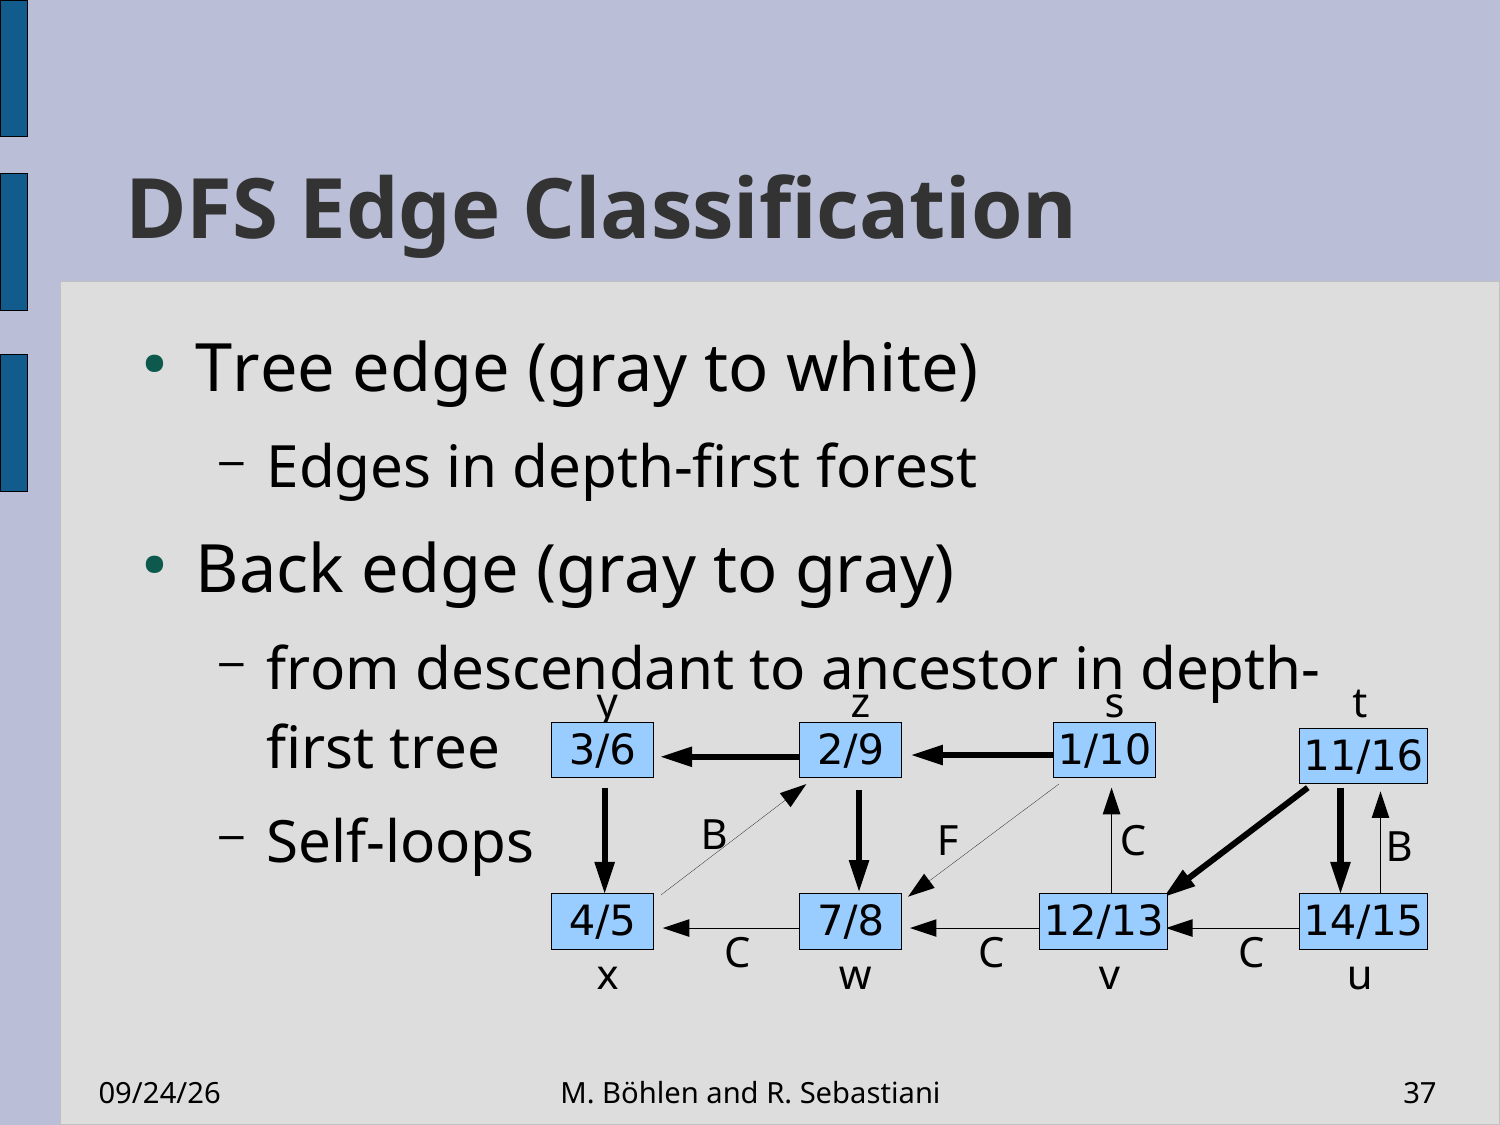

# DFS Edge Classification
Tree edge (gray to white)
Edges in depth-first forest
Back edge (gray to gray)
from descendant to ancestor in depth-first tree
Self-loops
t
s
z
y
3/6
2/9
1/10
11/16
B
F
C
B
4/5
7/8
12/13
14/15
C
C
C
x
w
v
u
M. Böhlen and R. Sebastiani
37